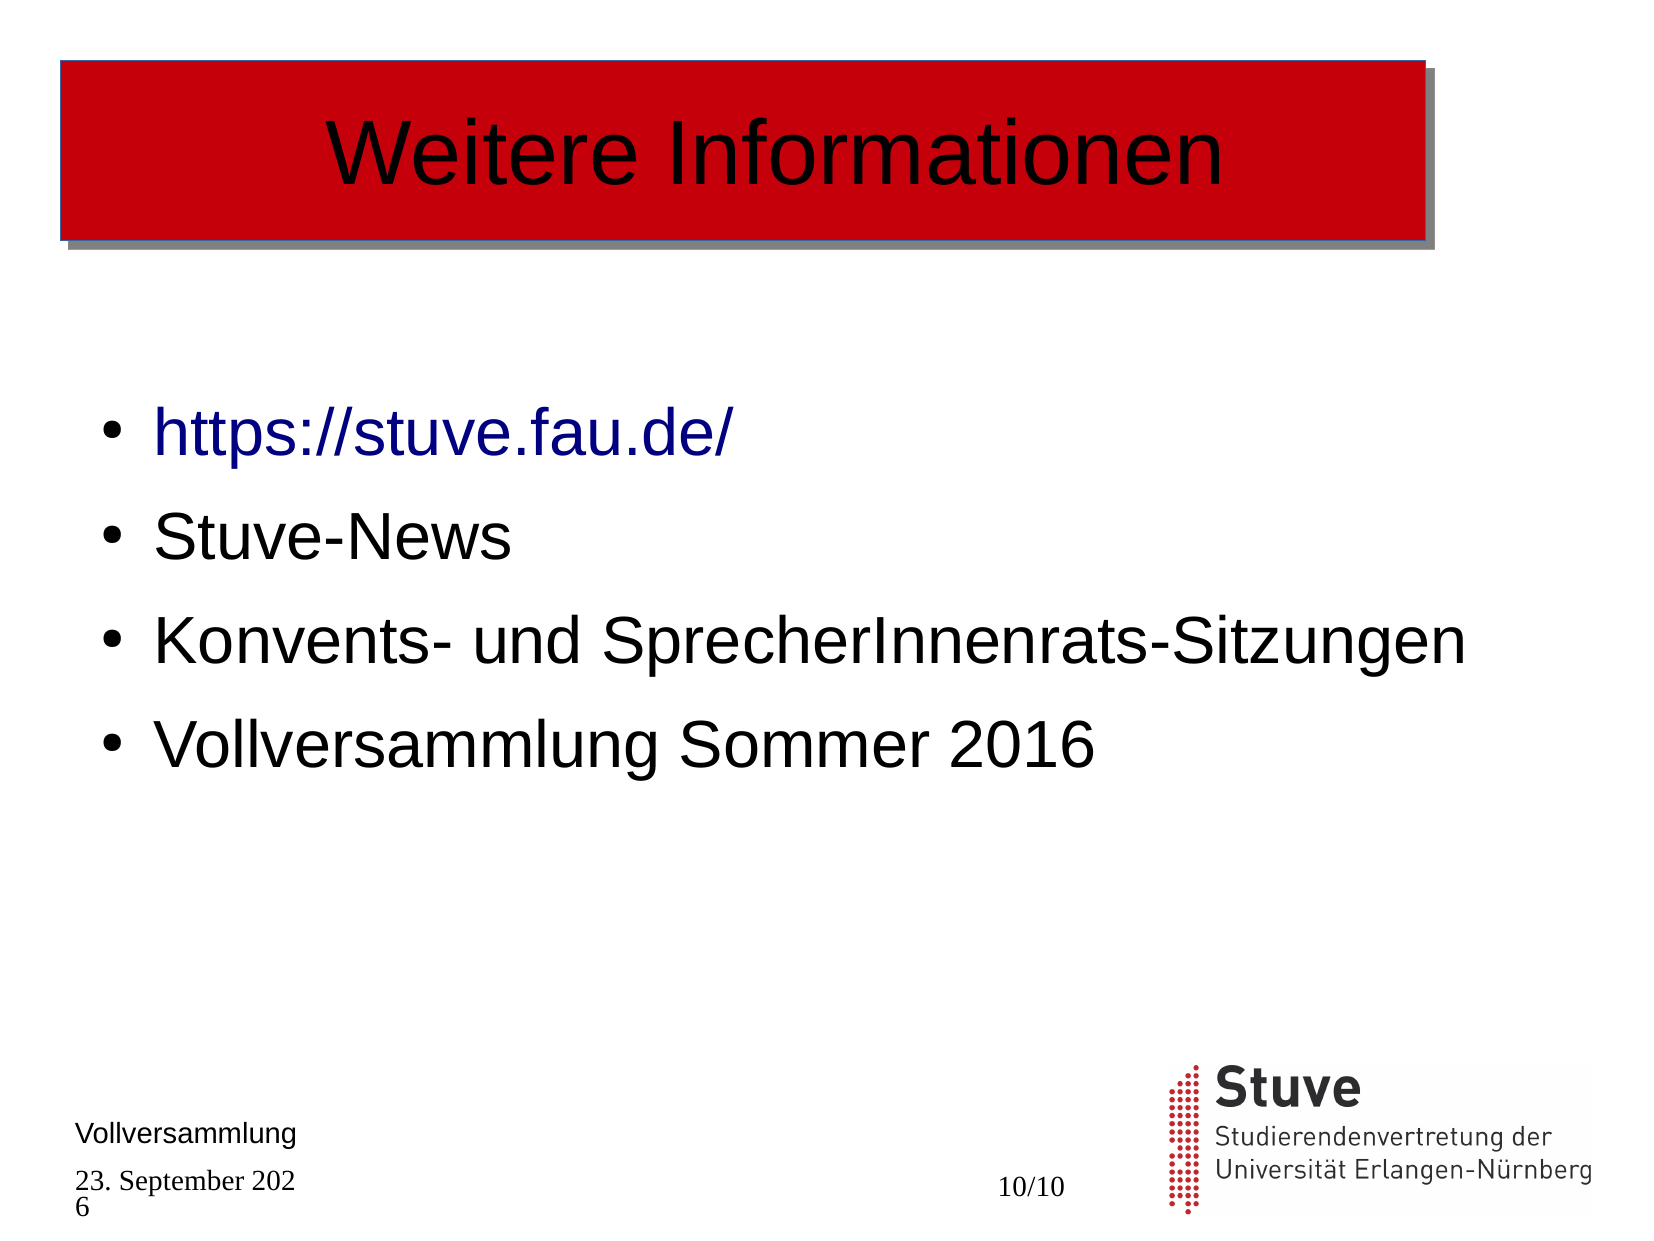

# Weitere Informationen
https://stuve.fau.de/
Stuve-News
Konvents- und SprecherInnenrats-Sitzungen
Vollversammlung Sommer 2016
10